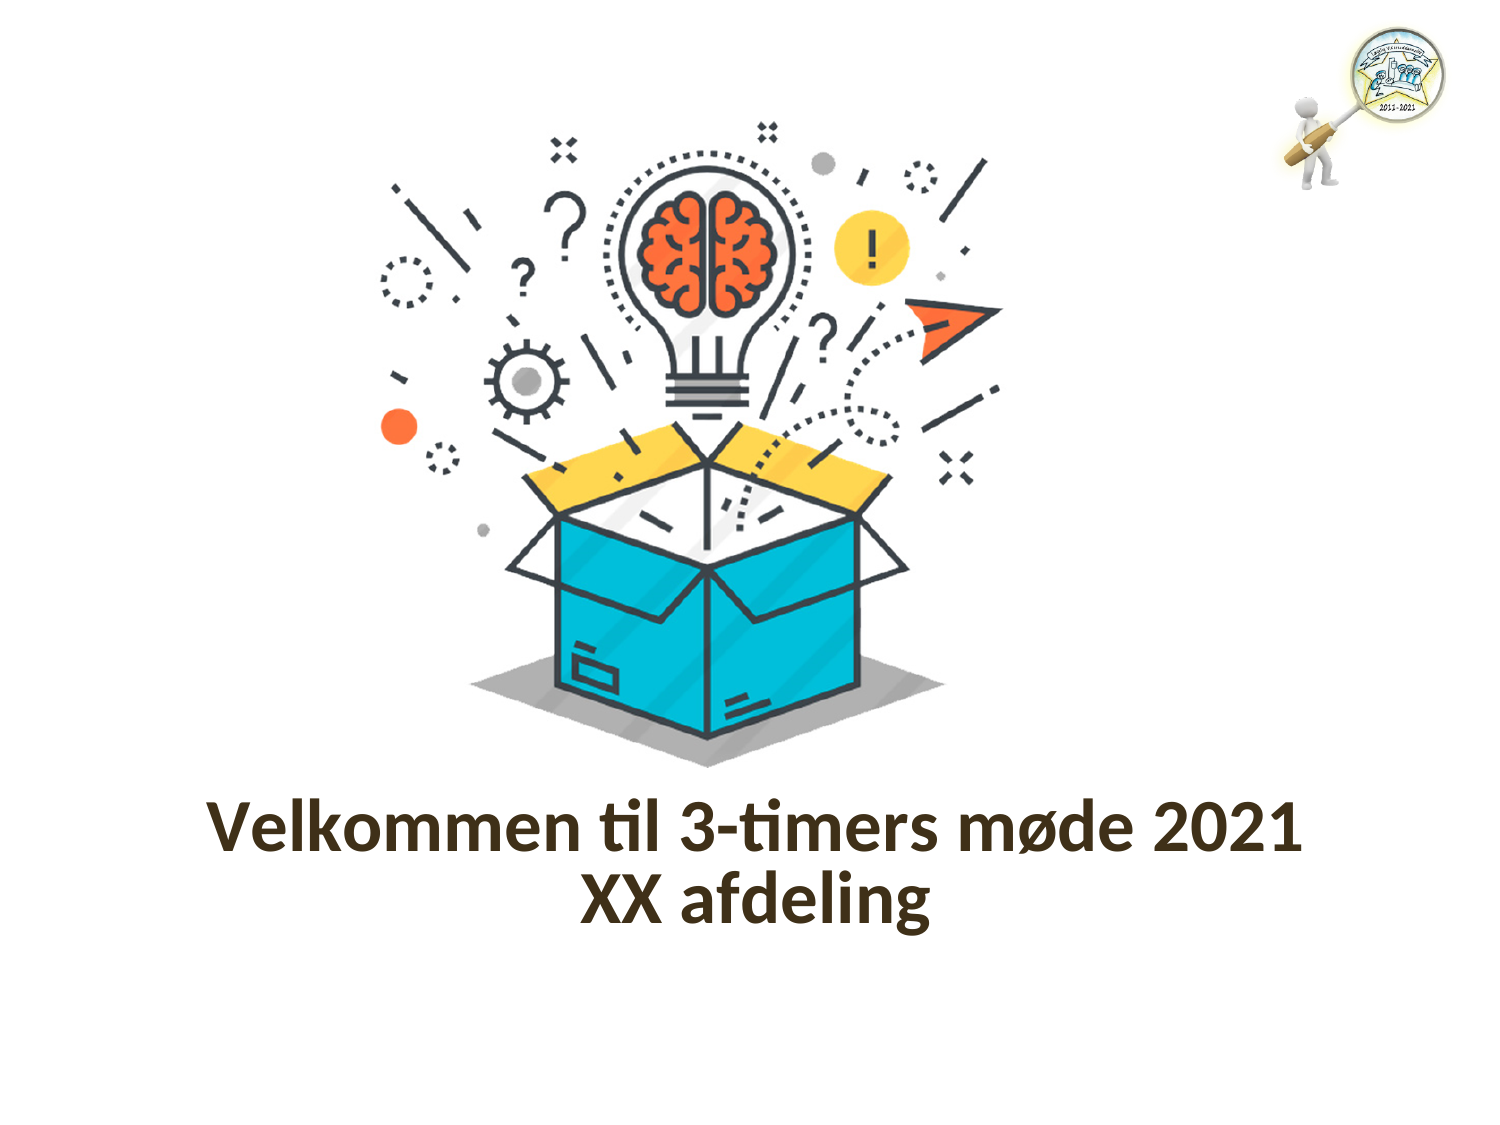

# Velkommen til 3-timers møde 2021 XX afdeling